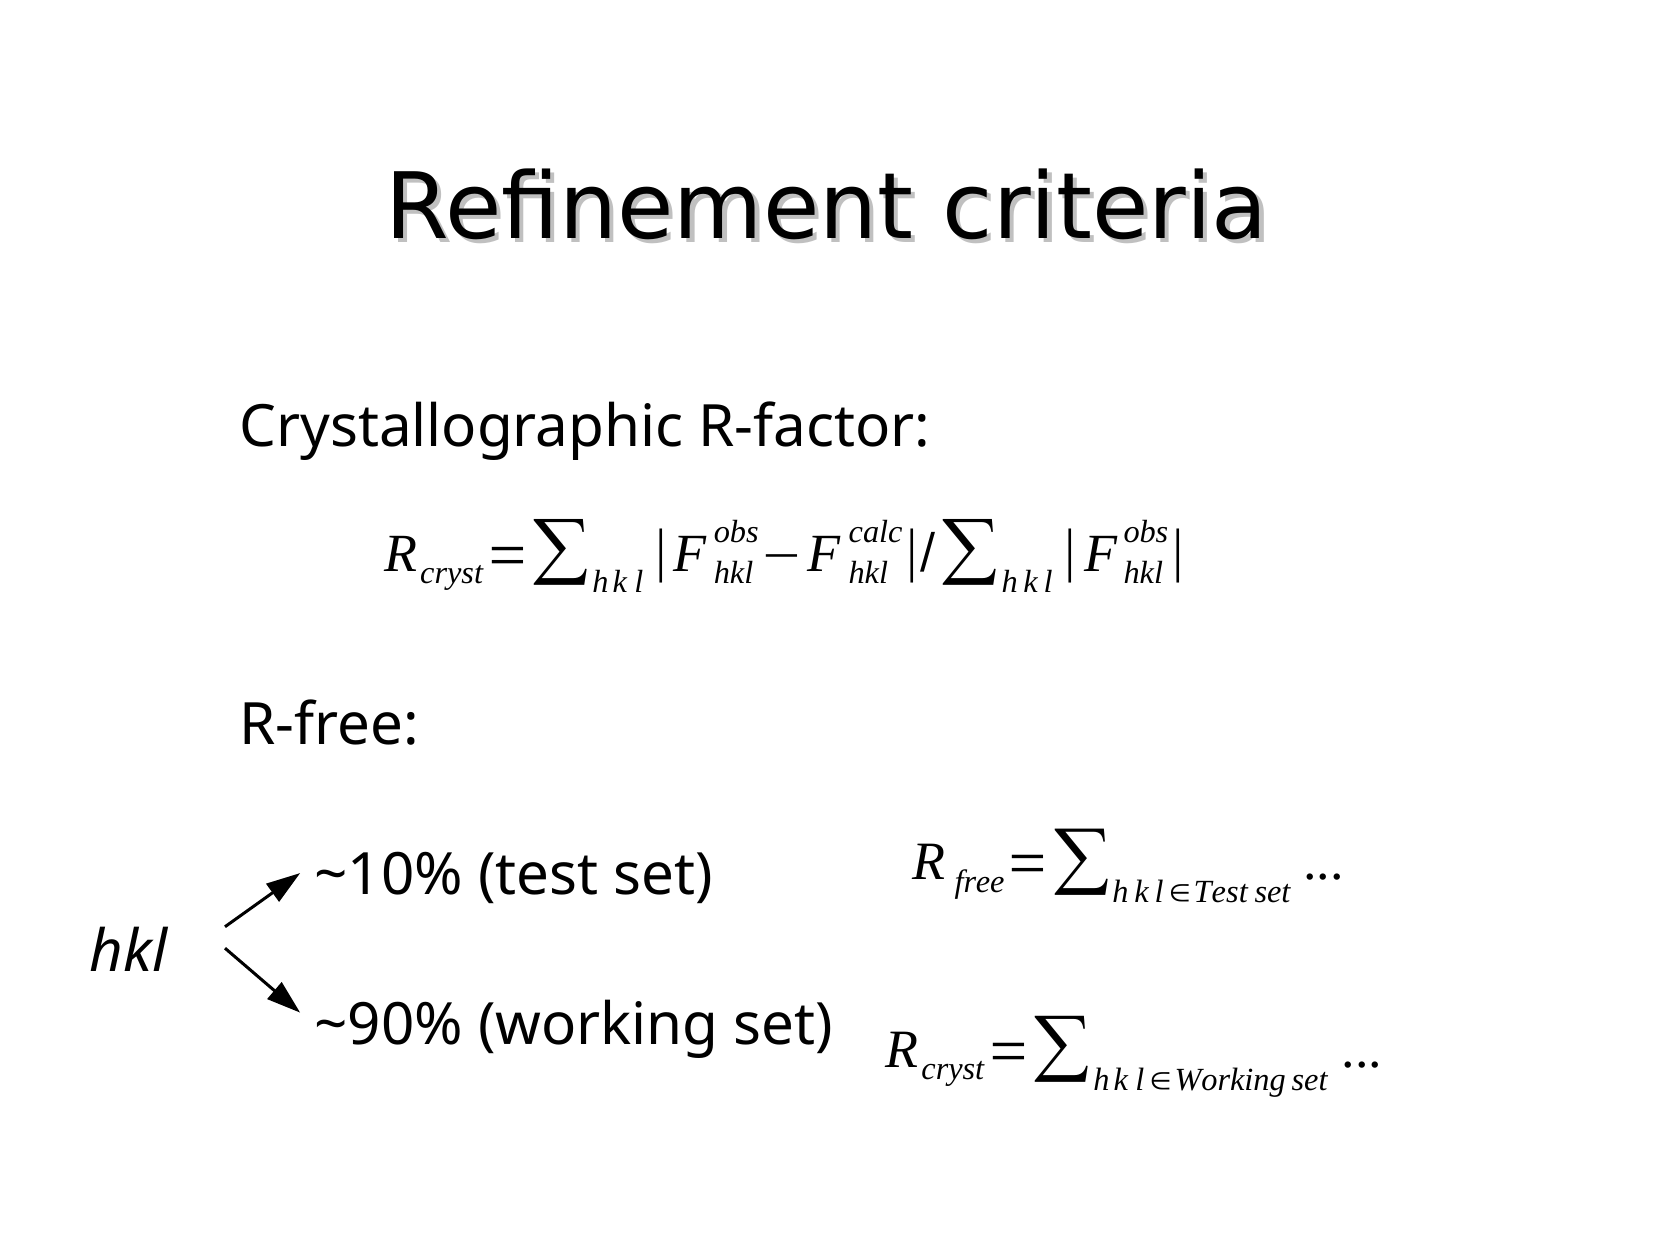

# Refinement criteria
Crystallographic R-factor:
R-free:
~10% (test set)
hkl
~90% (working set)